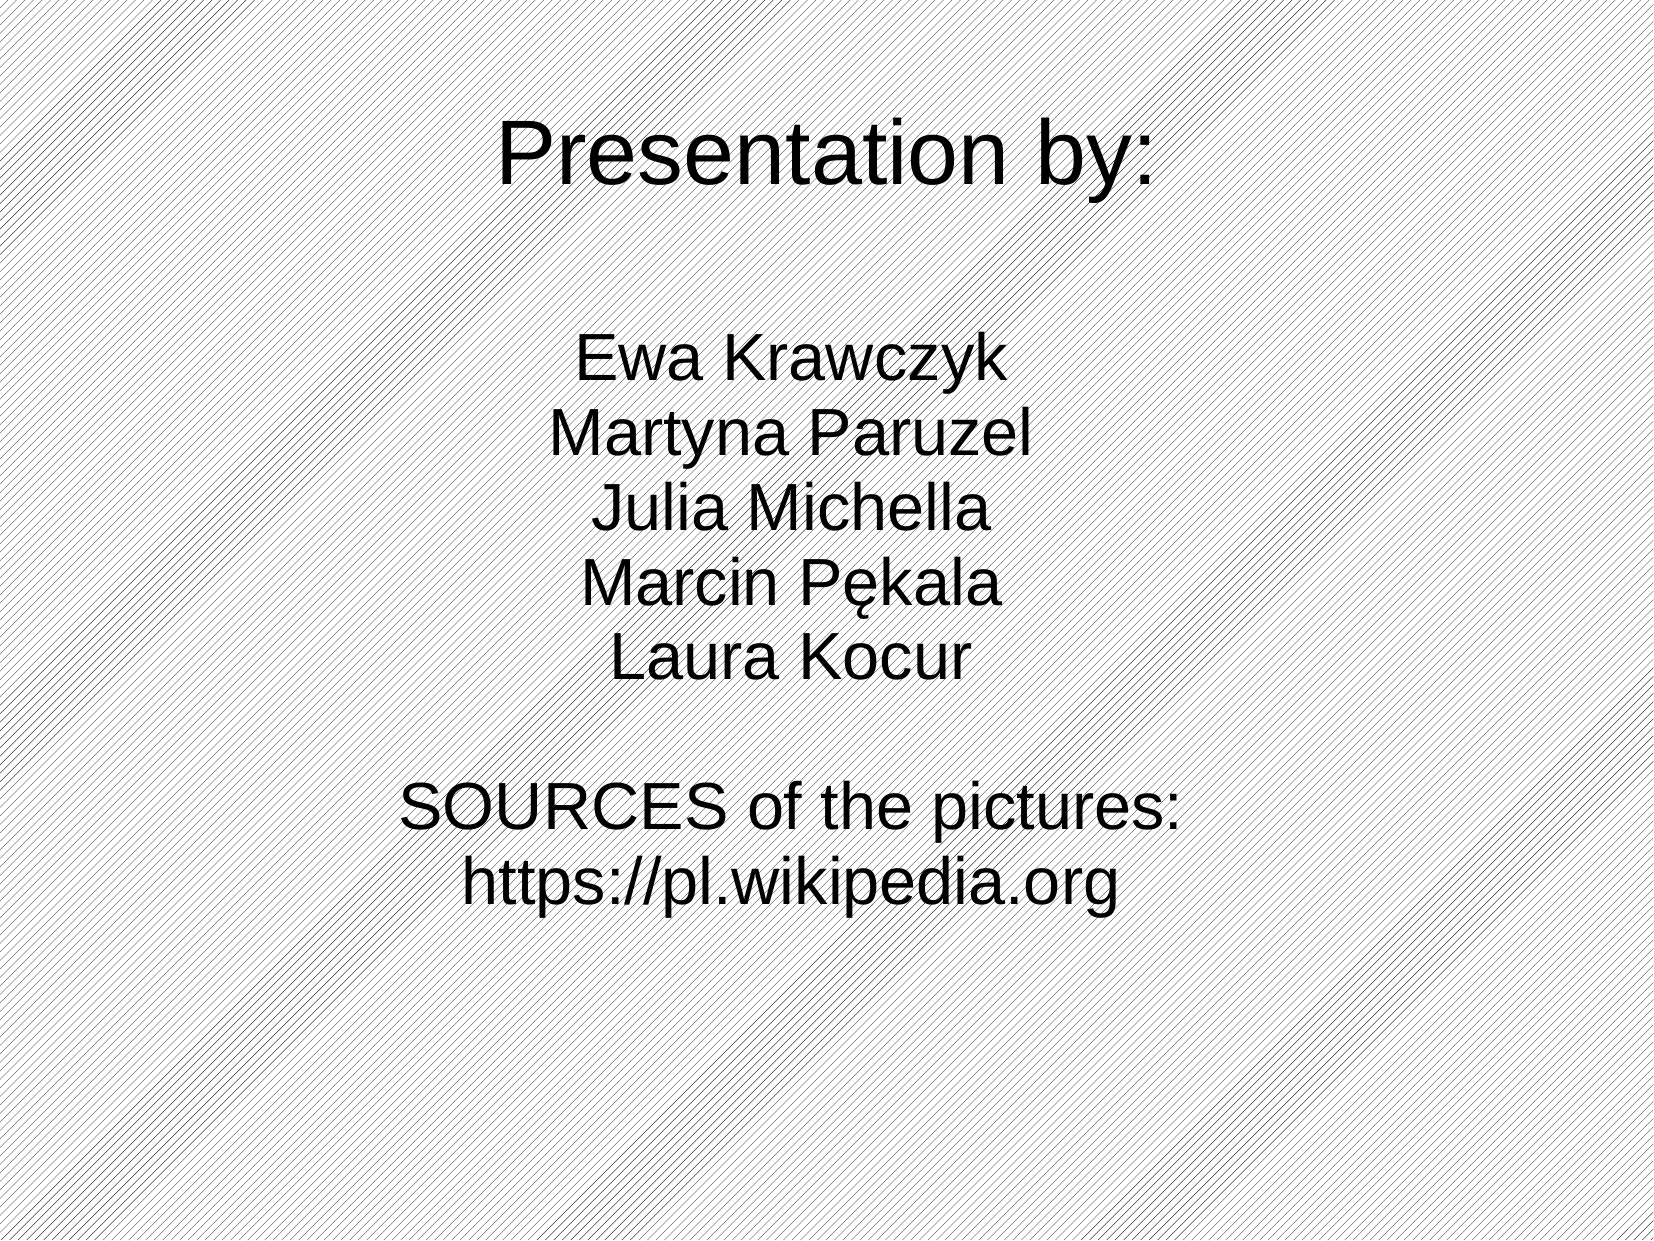

# Presentation by:
Ewa Krawczyk
Martyna Paruzel
Julia Michella
Marcin Pękala
Laura Kocur
SOURCES of the pictures:
https://pl.wikipedia.org